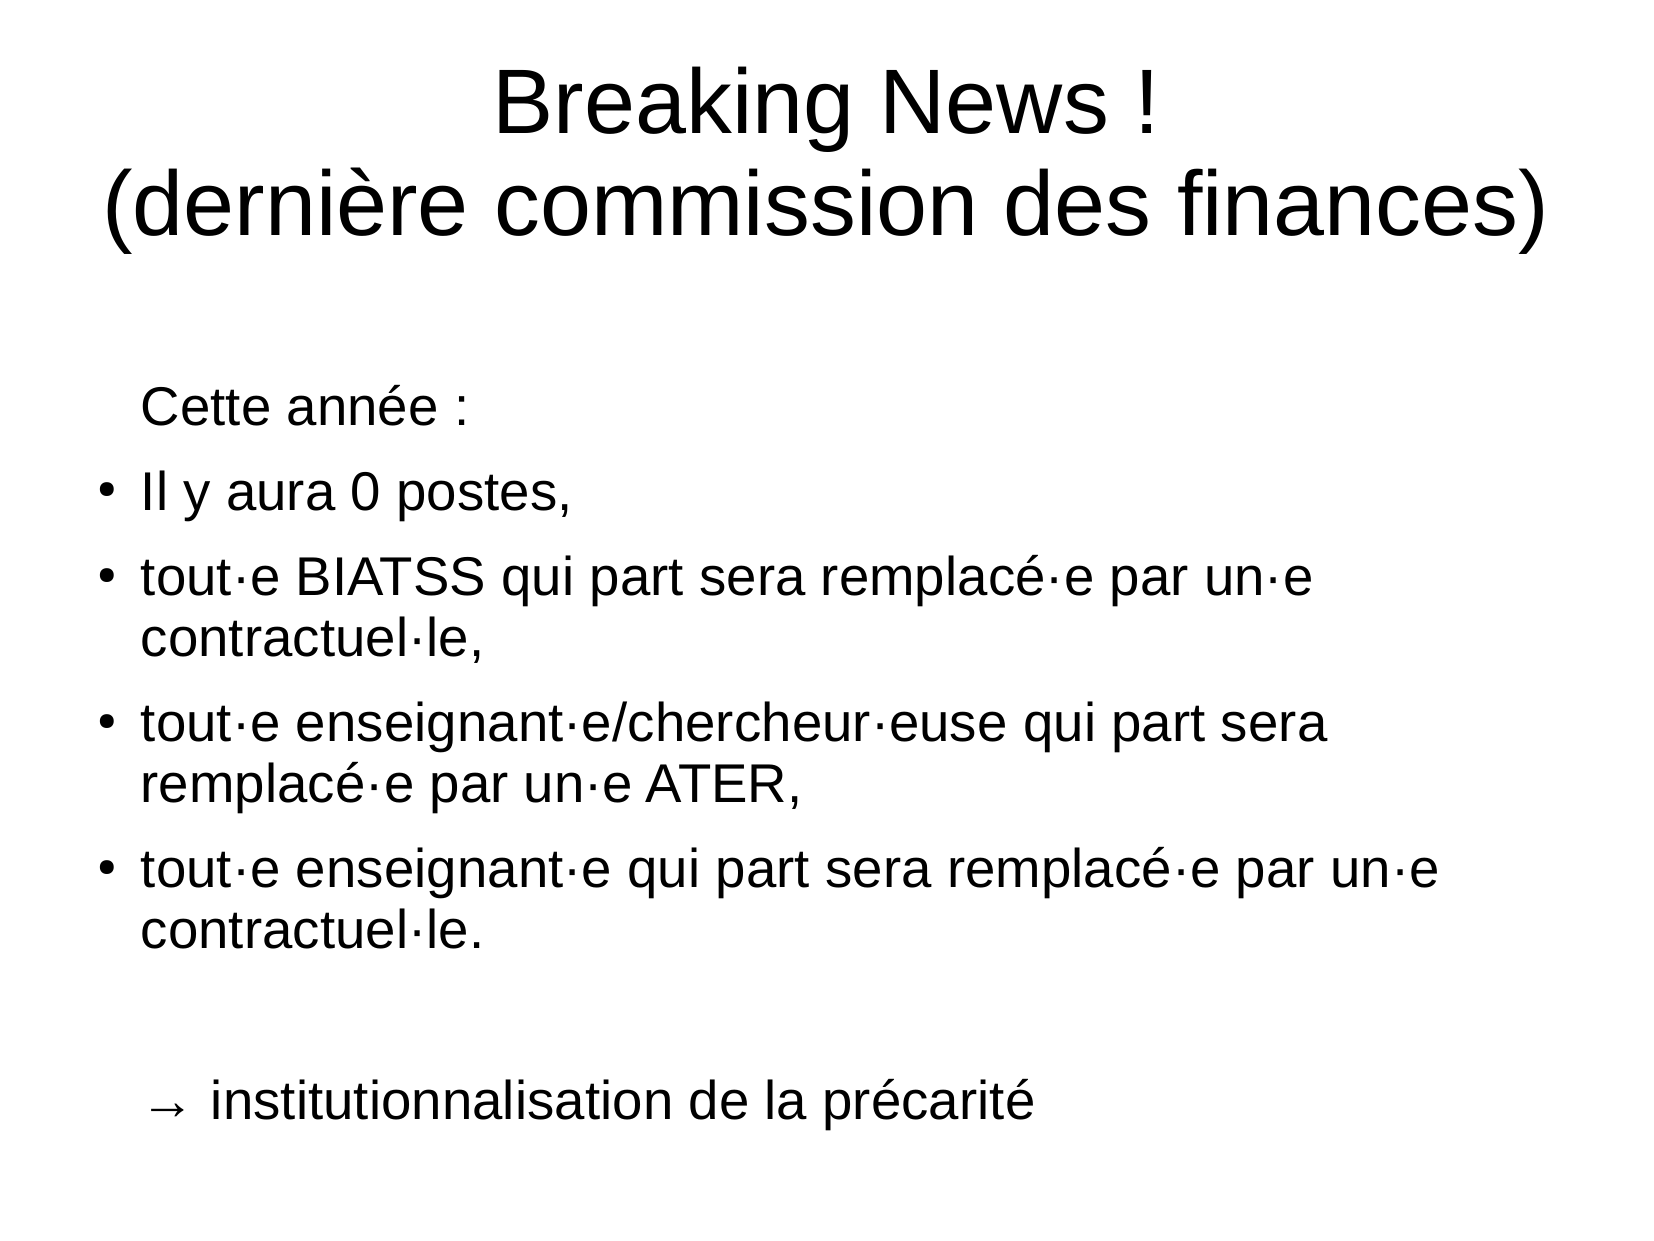

# Breaking News ! (dernière commission des finances)
Cette année :
Il y aura 0 postes,
tout·e BIATSS qui part sera remplacé·e par un·e contractuel·le,
tout·e enseignant·e/chercheur·euse qui part sera remplacé·e par un·e ATER,
tout·e enseignant·e qui part sera remplacé·e par un·e contractuel·le.
→ institutionnalisation de la précarité